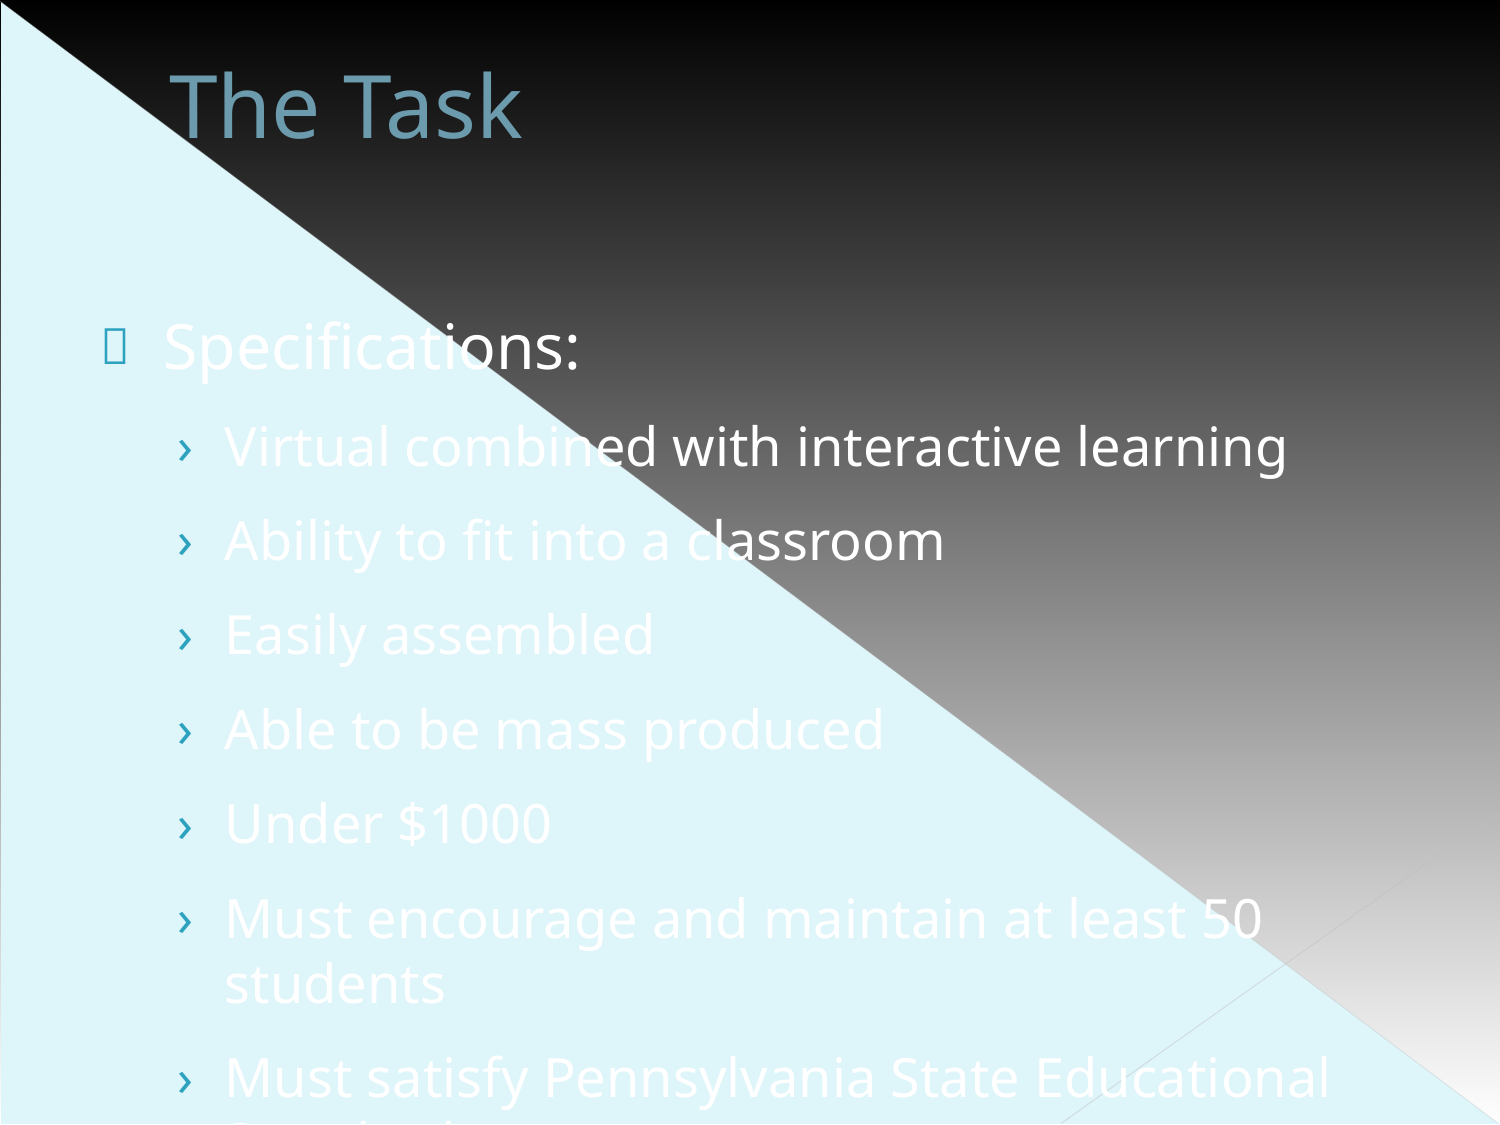

# The Task
Specifications:
Virtual combined with interactive learning
Ability to fit into a classroom
Easily assembled
Able to be mass produced
Under $1000
Must encourage and maintain at least 50 students
Must satisfy Pennsylvania State Educational Standards